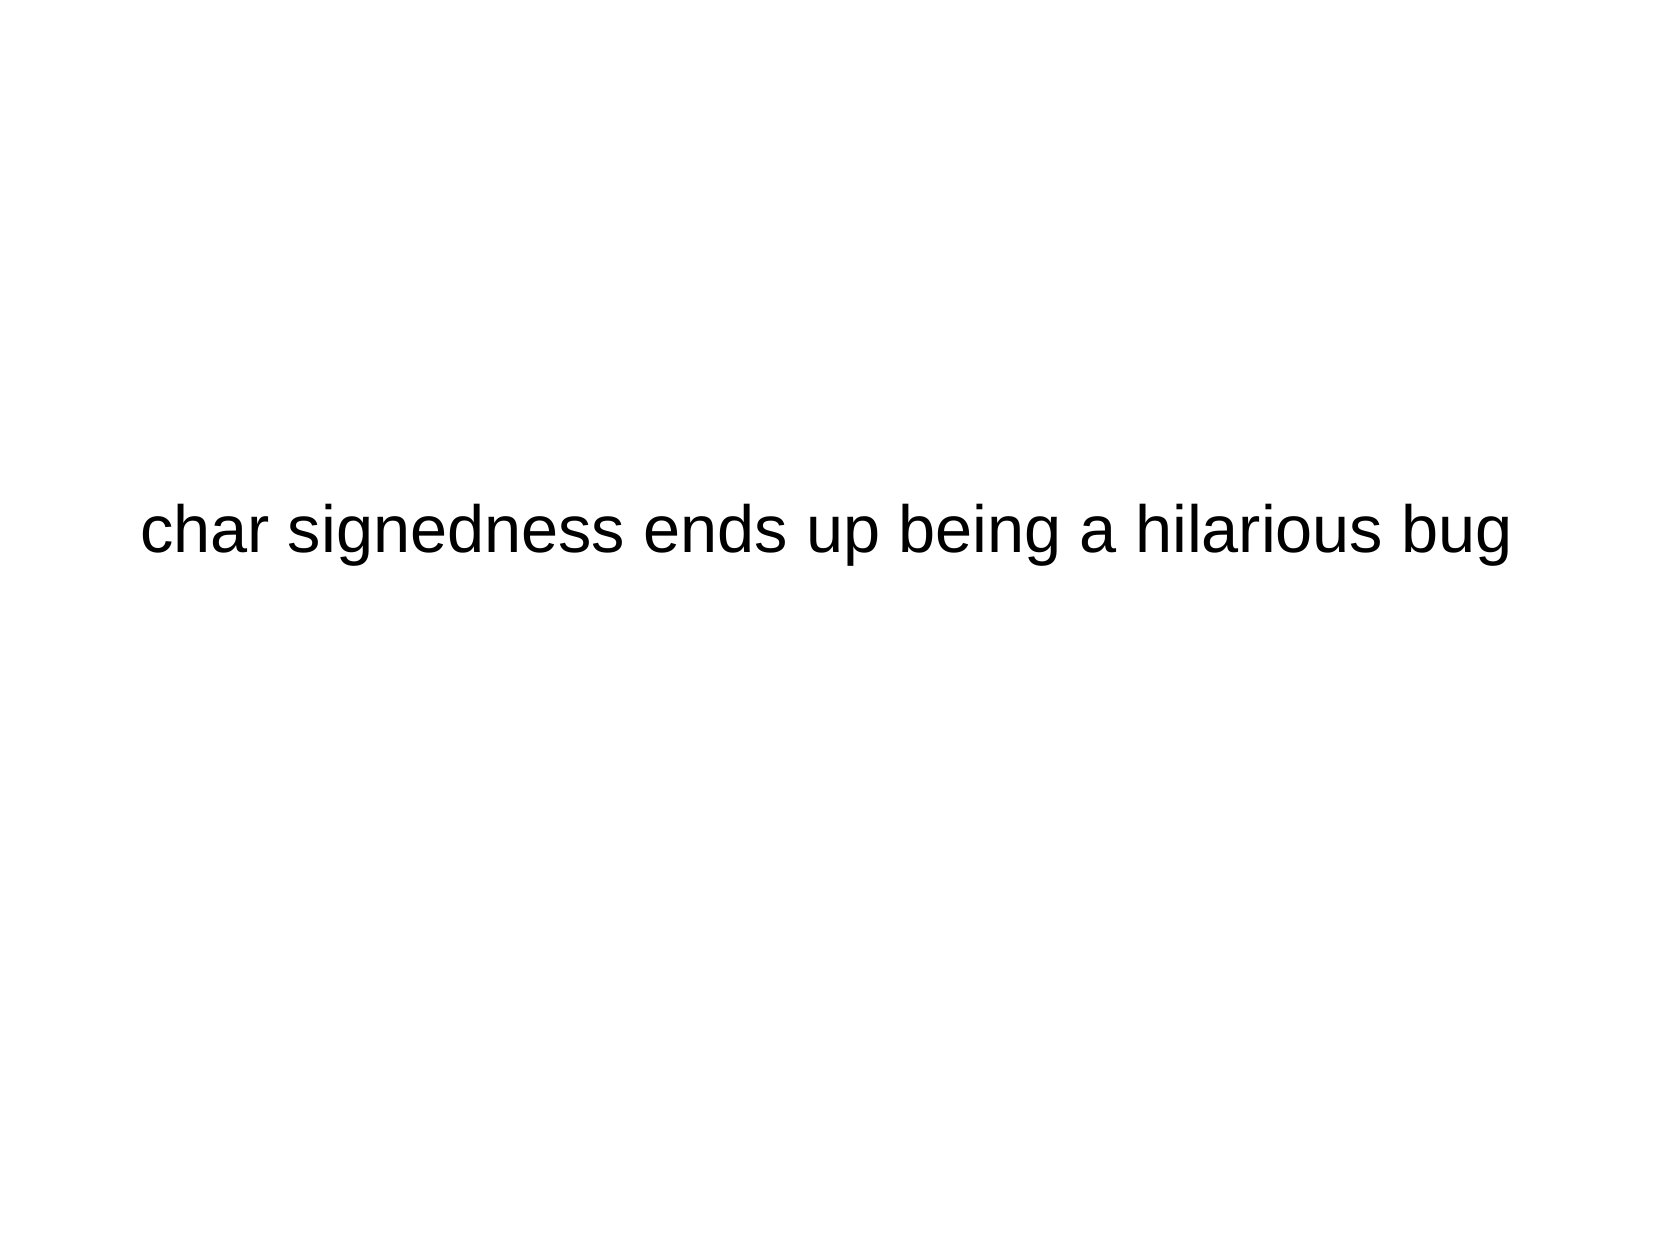

# char signedness ends up being a hilarious bug